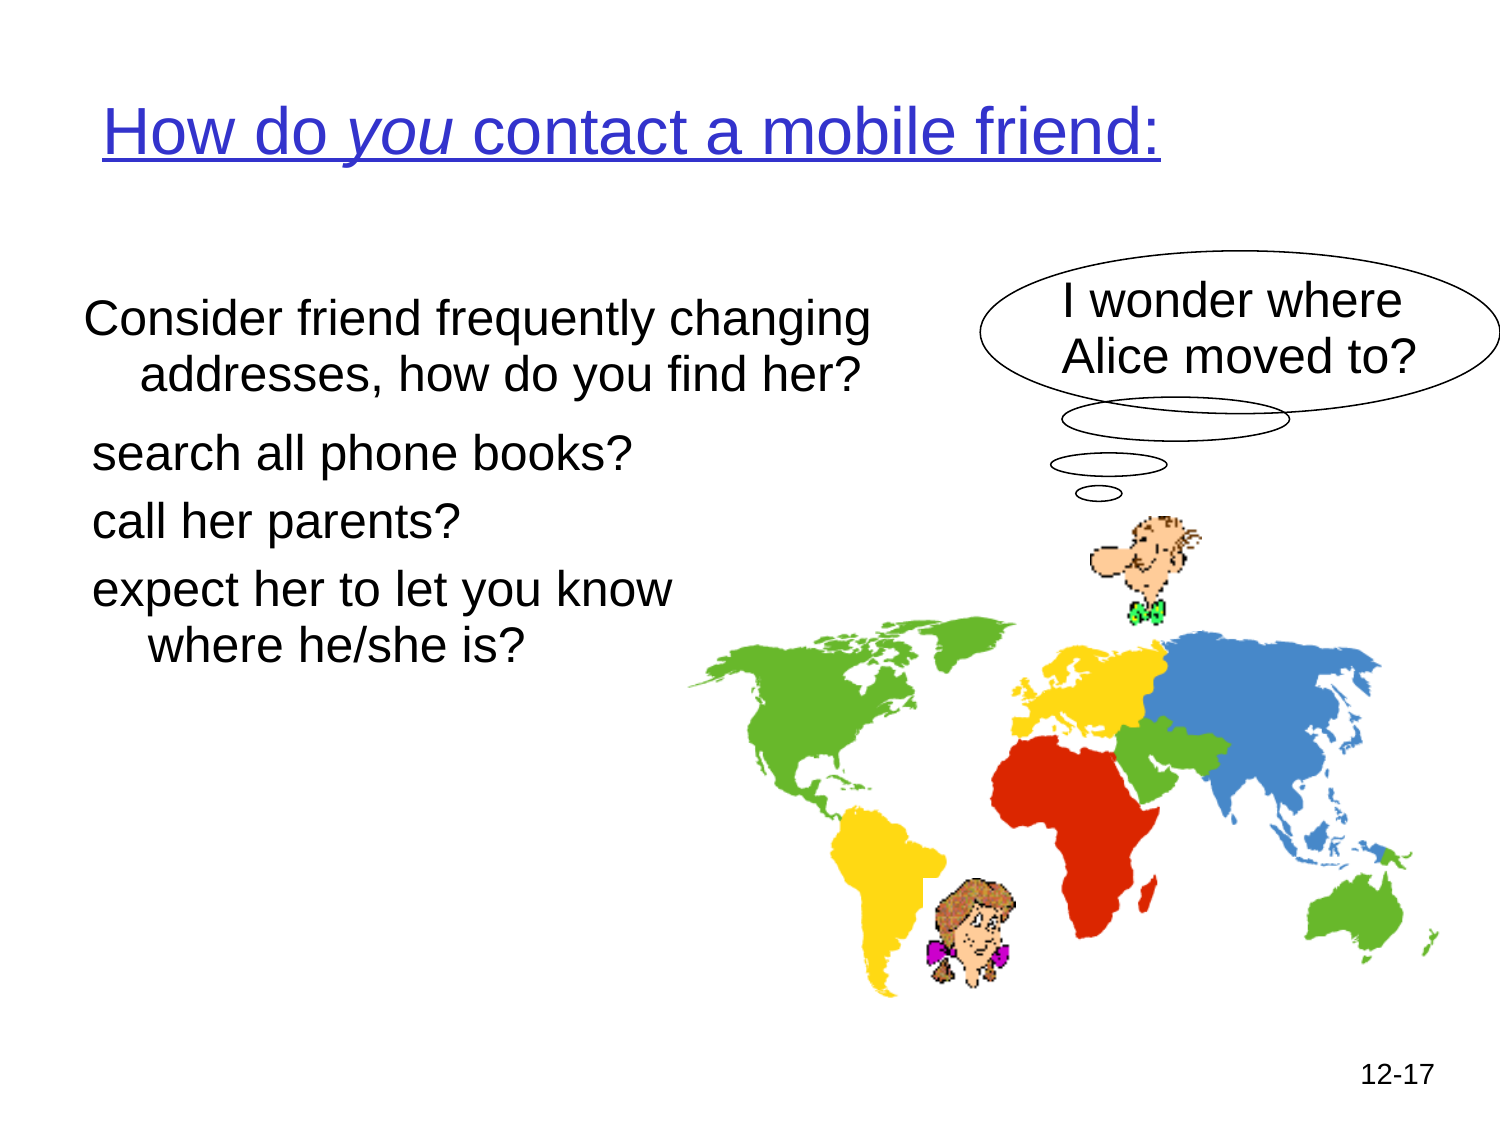

# How do you contact a mobile friend:
I wonder where Alice moved to?
Consider friend frequently changing addresses, how do you find her?
search all phone books?
call her parents?
expect her to let you know where he/she is?
17